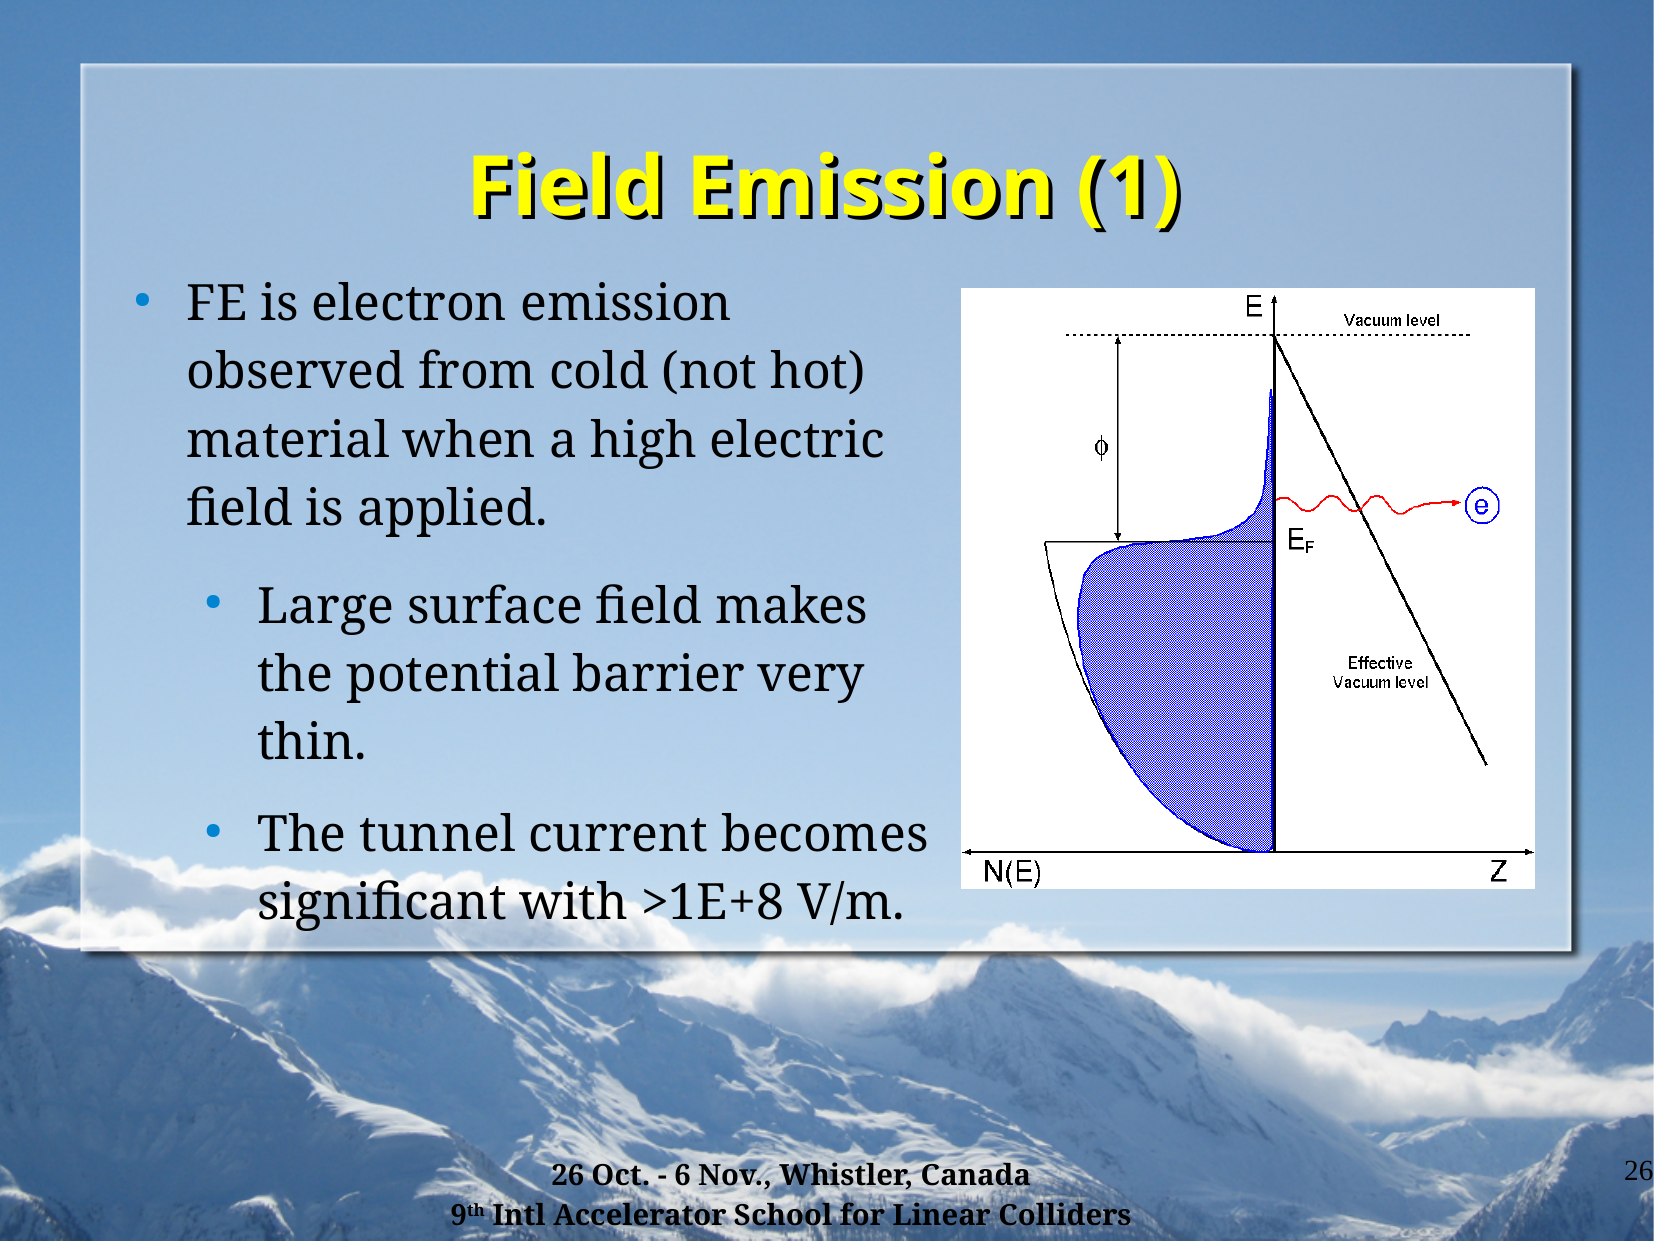

# Field Emission (1)
FE is electron emission observed from cold (not hot) material when a high electric field is applied.
Large surface field makes the potential barrier very thin.
The tunnel current becomes significant with >1E+8 V/m.
26